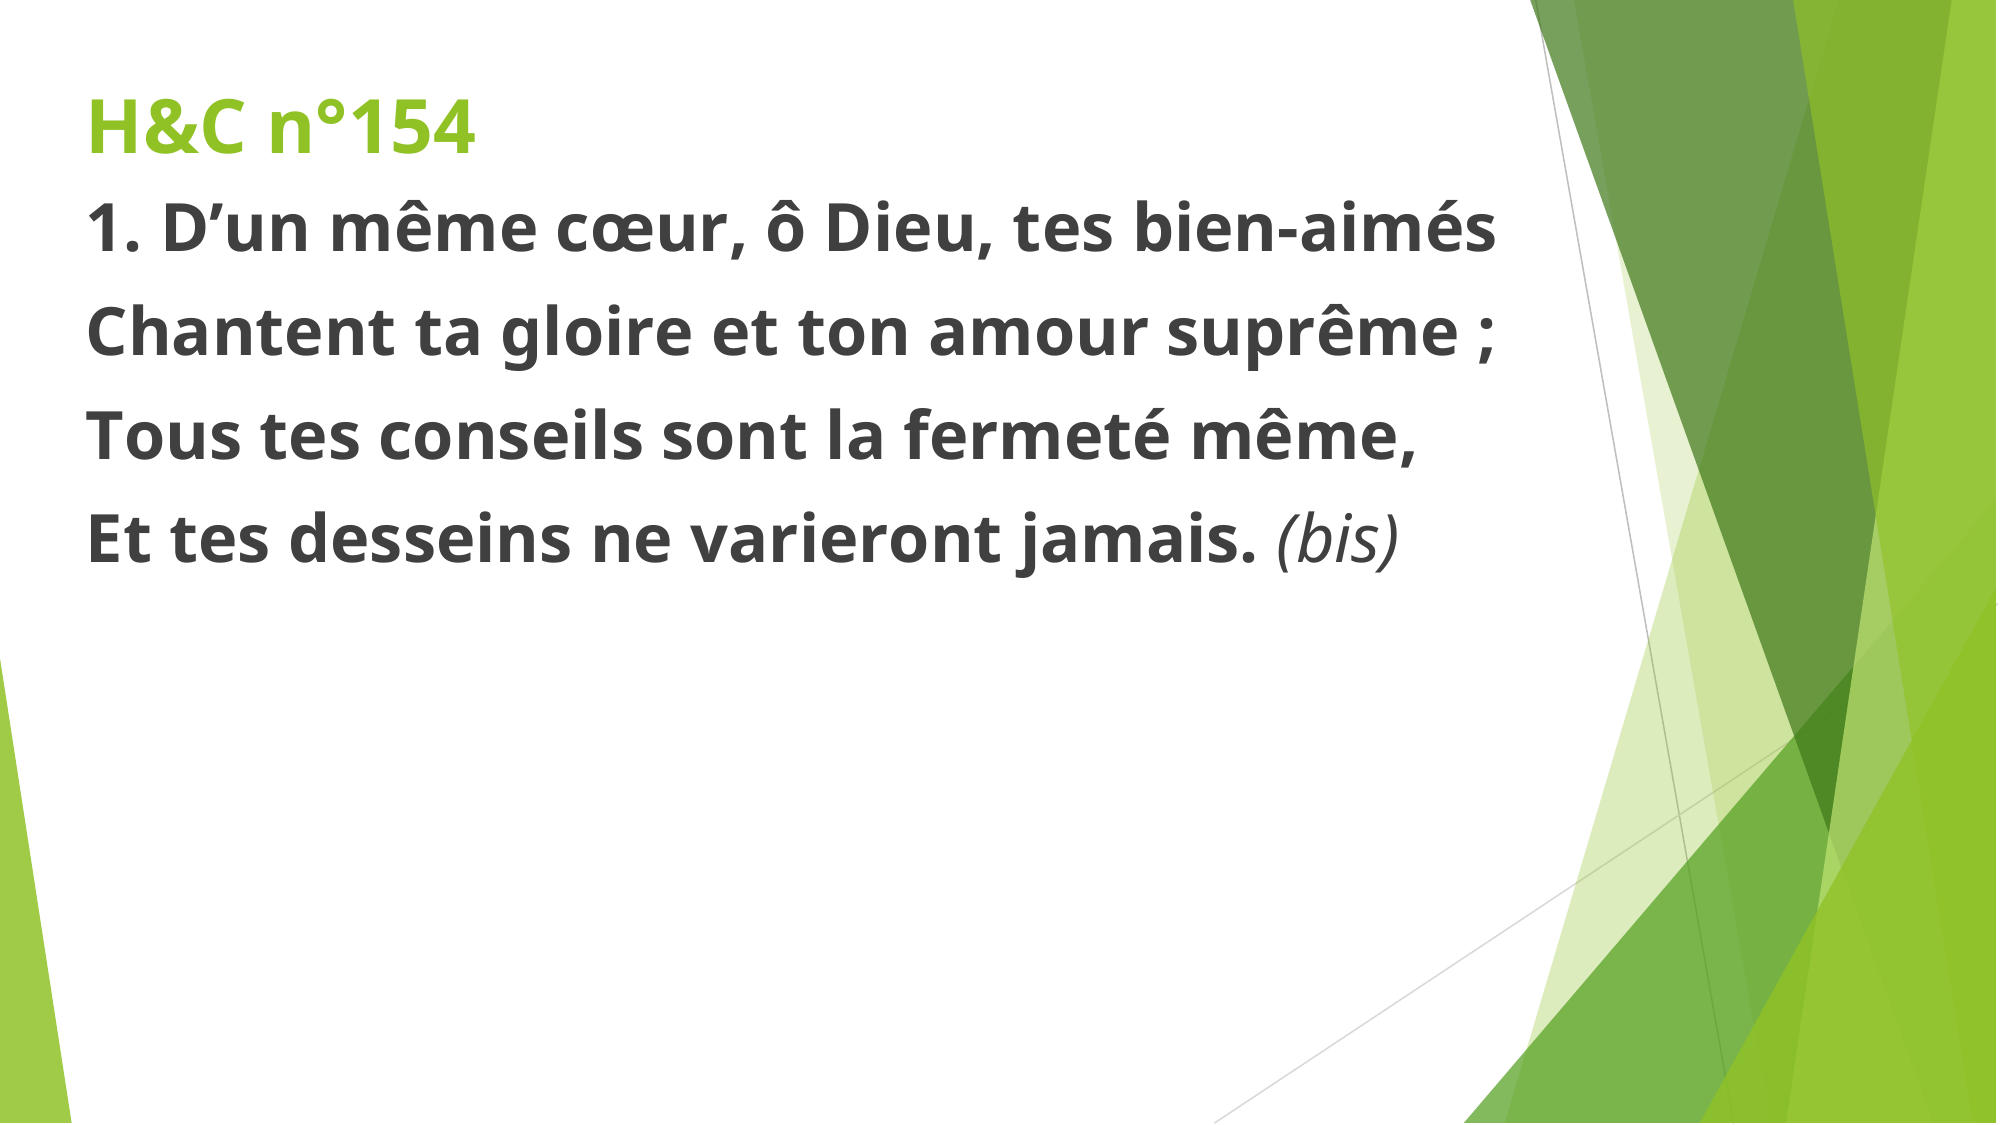

H&C n°154
1. D’un même cœur, ô Dieu, tes bien-aimés
Chantent ta gloire et ton amour suprême ;
Tous tes conseils sont la fermeté même,
Et tes desseins ne varieront jamais. (bis)